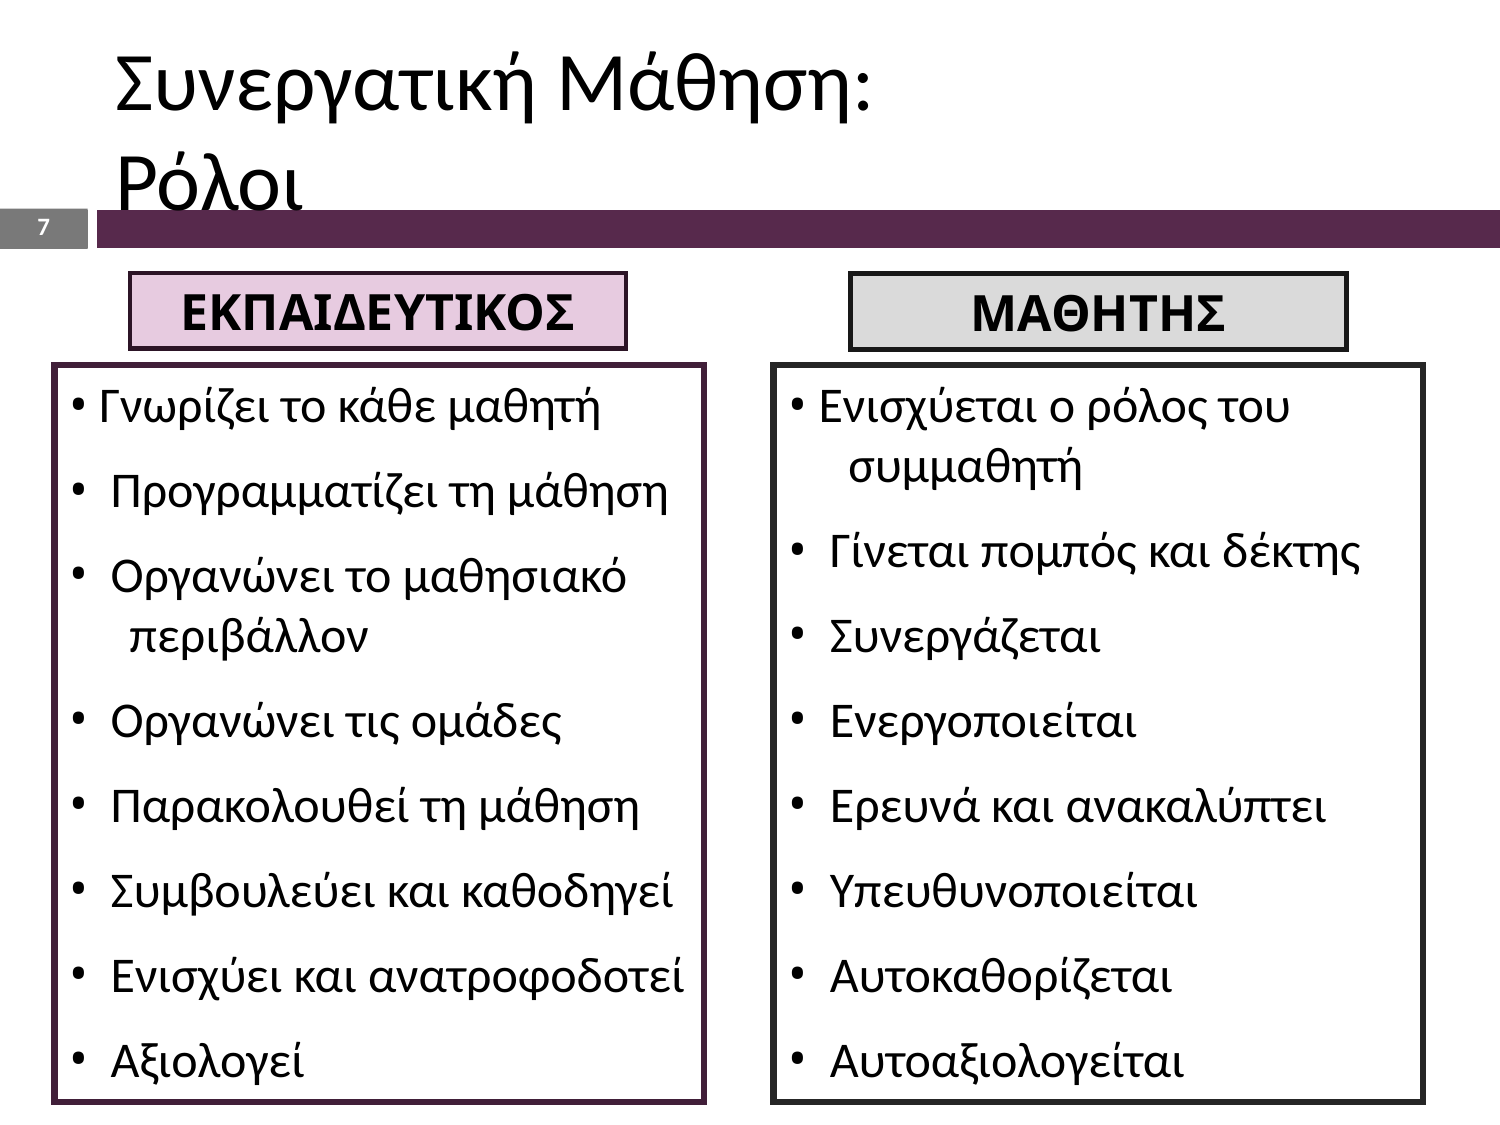

# Συνεργατική Μάθηση: Ρόλοι
ΕΚΠΑΙΔΕΥΤΙΚΟΣ
ΜΑΘΗΤΗΣ
Γνωρίζει το κάθε μαθητή
 Προγραμματίζει τη μάθηση
 Οργανώνει το μαθησιακό περιβάλλον
 Οργανώνει τις ομάδες
 Παρακολουθεί τη μάθηση
 Συμβουλεύει και καθοδηγεί
 Ενισχύει και ανατροφοδοτεί
 Αξιολογεί
Ενισχύεται ο ρόλος του συμμαθητή
 Γίνεται πομπός και δέκτης
 Συνεργάζεται
 Ενεργοποιείται
 Ερευνά και ανακαλύπτει
 Υπευθυνοποιείται
 Αυτοκαθορίζεται
 Αυτοαξιολογείται